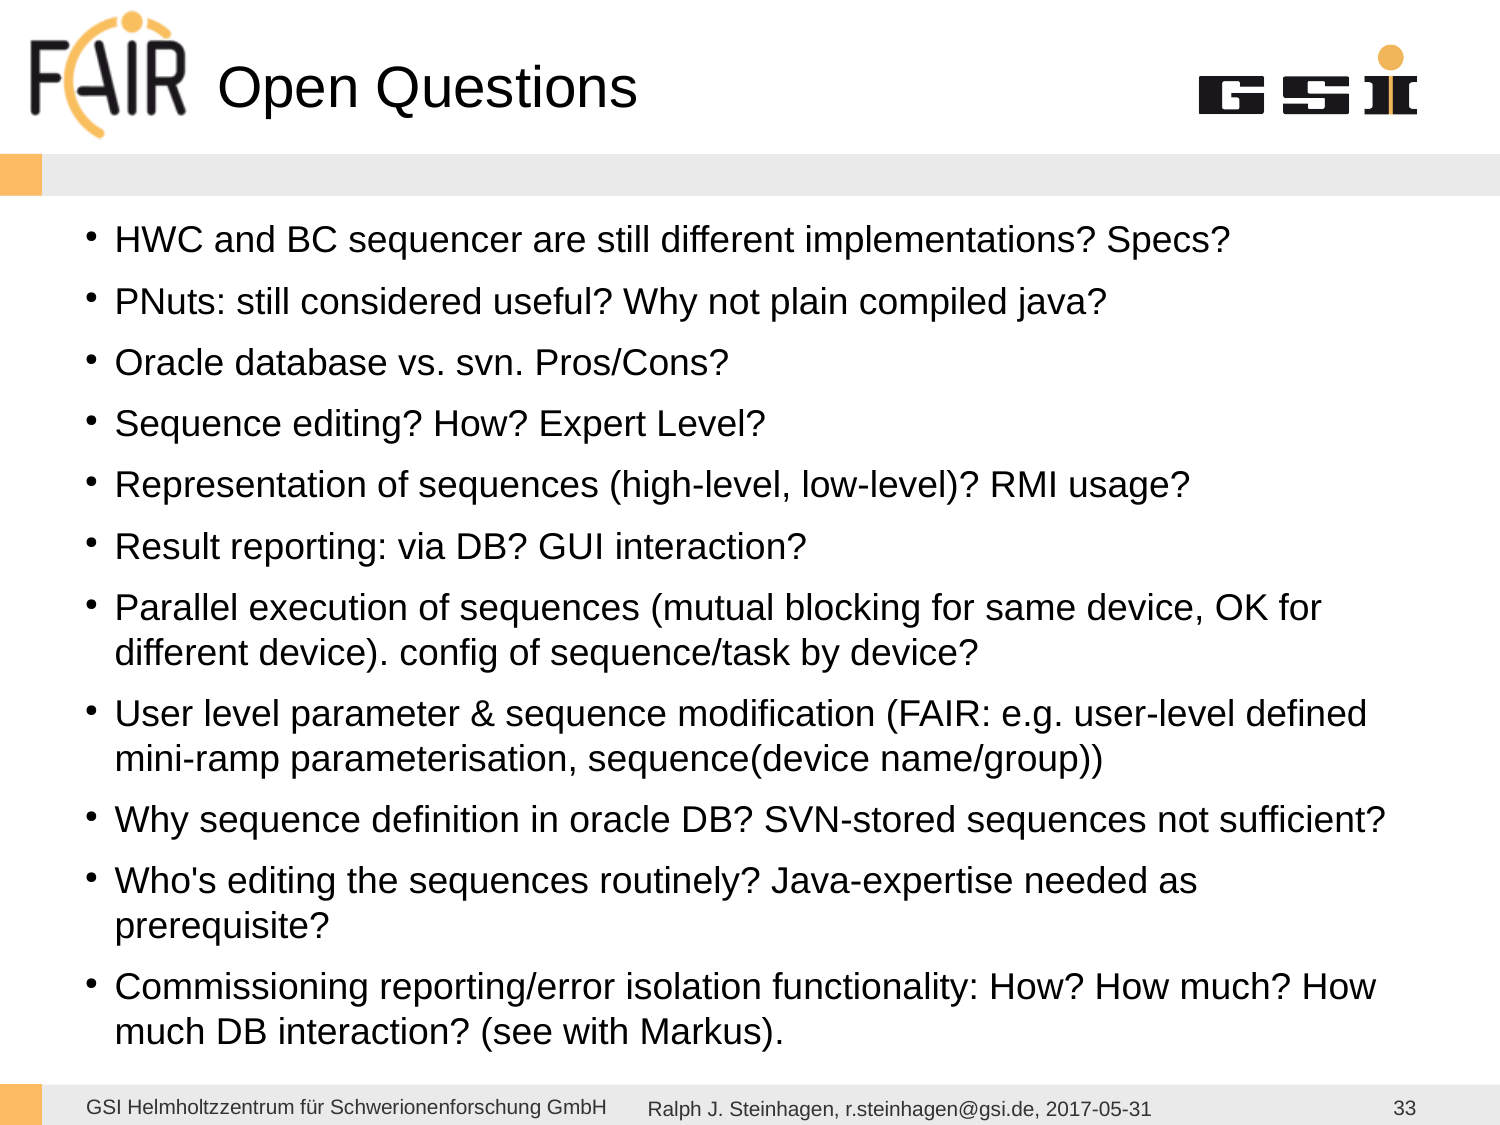

# Open Questions
HWC and BC sequencer are still different implementations? Specs?
PNuts: still considered useful? Why not plain compiled java?
Oracle database vs. svn. Pros/Cons?
Sequence editing? How? Expert Level?
Representation of sequences (high-level, low-level)? RMI usage?
Result reporting: via DB? GUI interaction?
Parallel execution of sequences (mutual blocking for same device, OK for different device). config of sequence/task by device?
User level parameter & sequence modification (FAIR: e.g. user-level defined mini-ramp parameterisation, sequence(device name/group))
Why sequence definition in oracle DB? SVN-stored sequences not sufficient?
Who's editing the sequences routinely? Java-expertise needed as prerequisite?
Commissioning reporting/error isolation functionality: How? How much? How much DB interaction? (see with Markus).